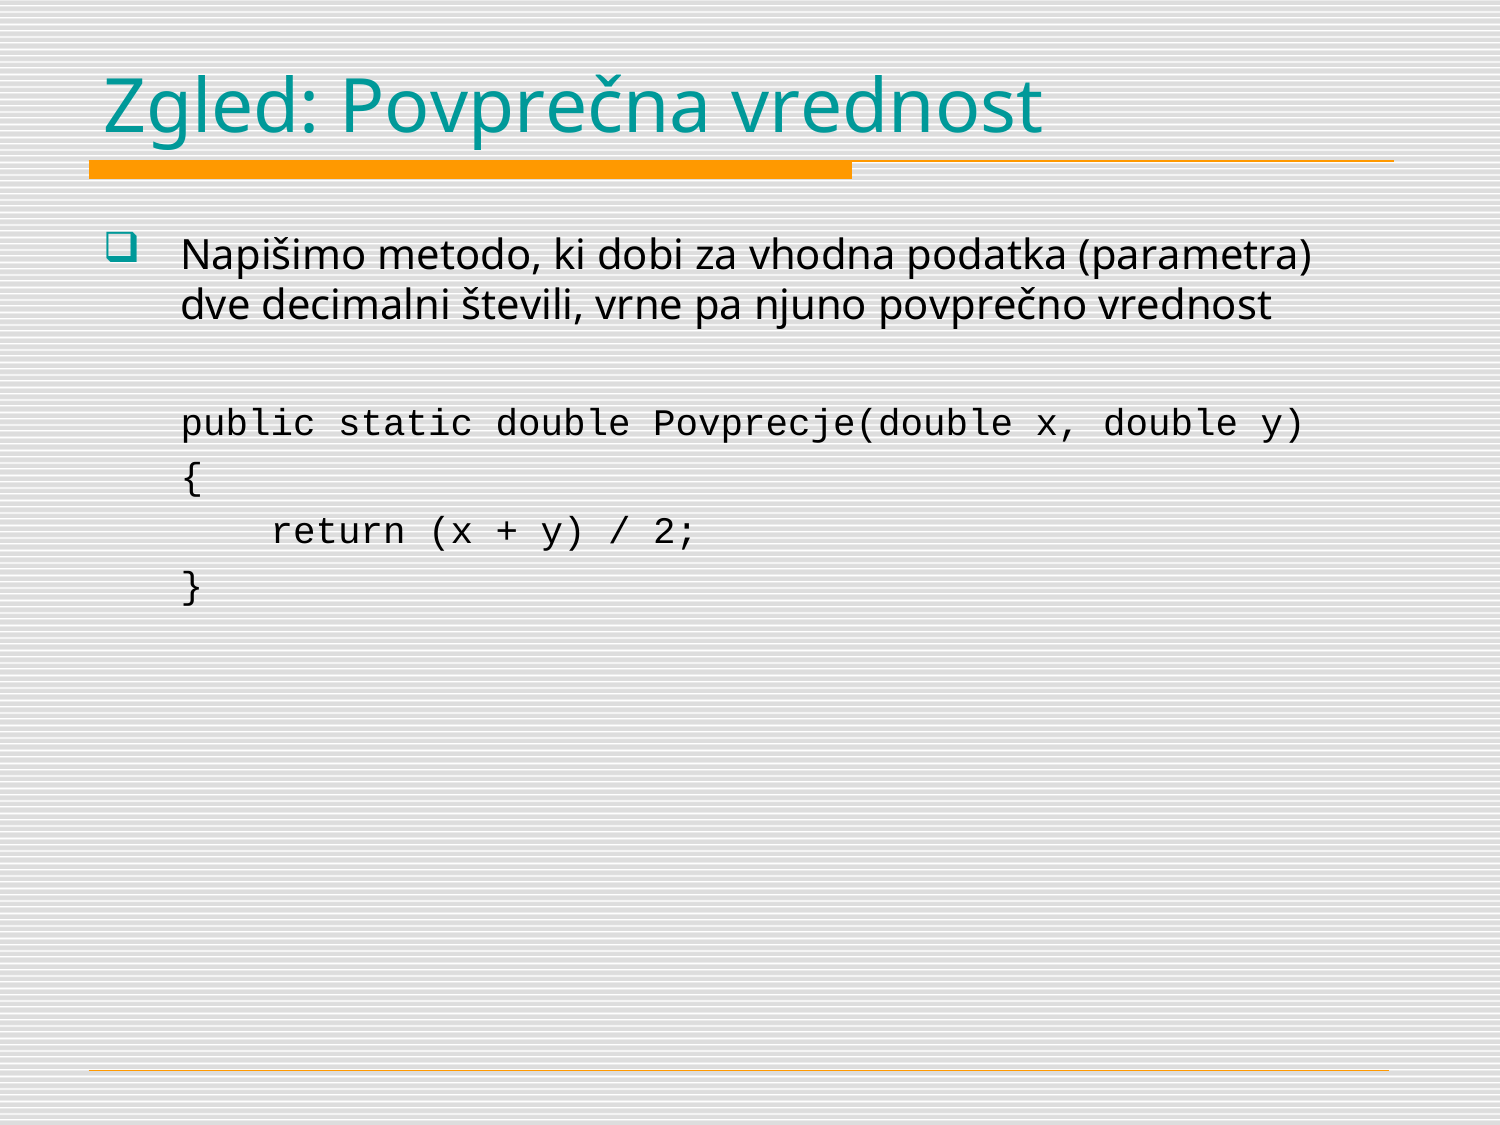

# Zgled: Povprečna vrednost
Napišimo metodo, ki dobi za vhodna podatka (parametra) dve decimalni števili, vrne pa njuno povprečno vrednost
public static double Povprecje(double x, double y)
{
 return (x + y) / 2;
}